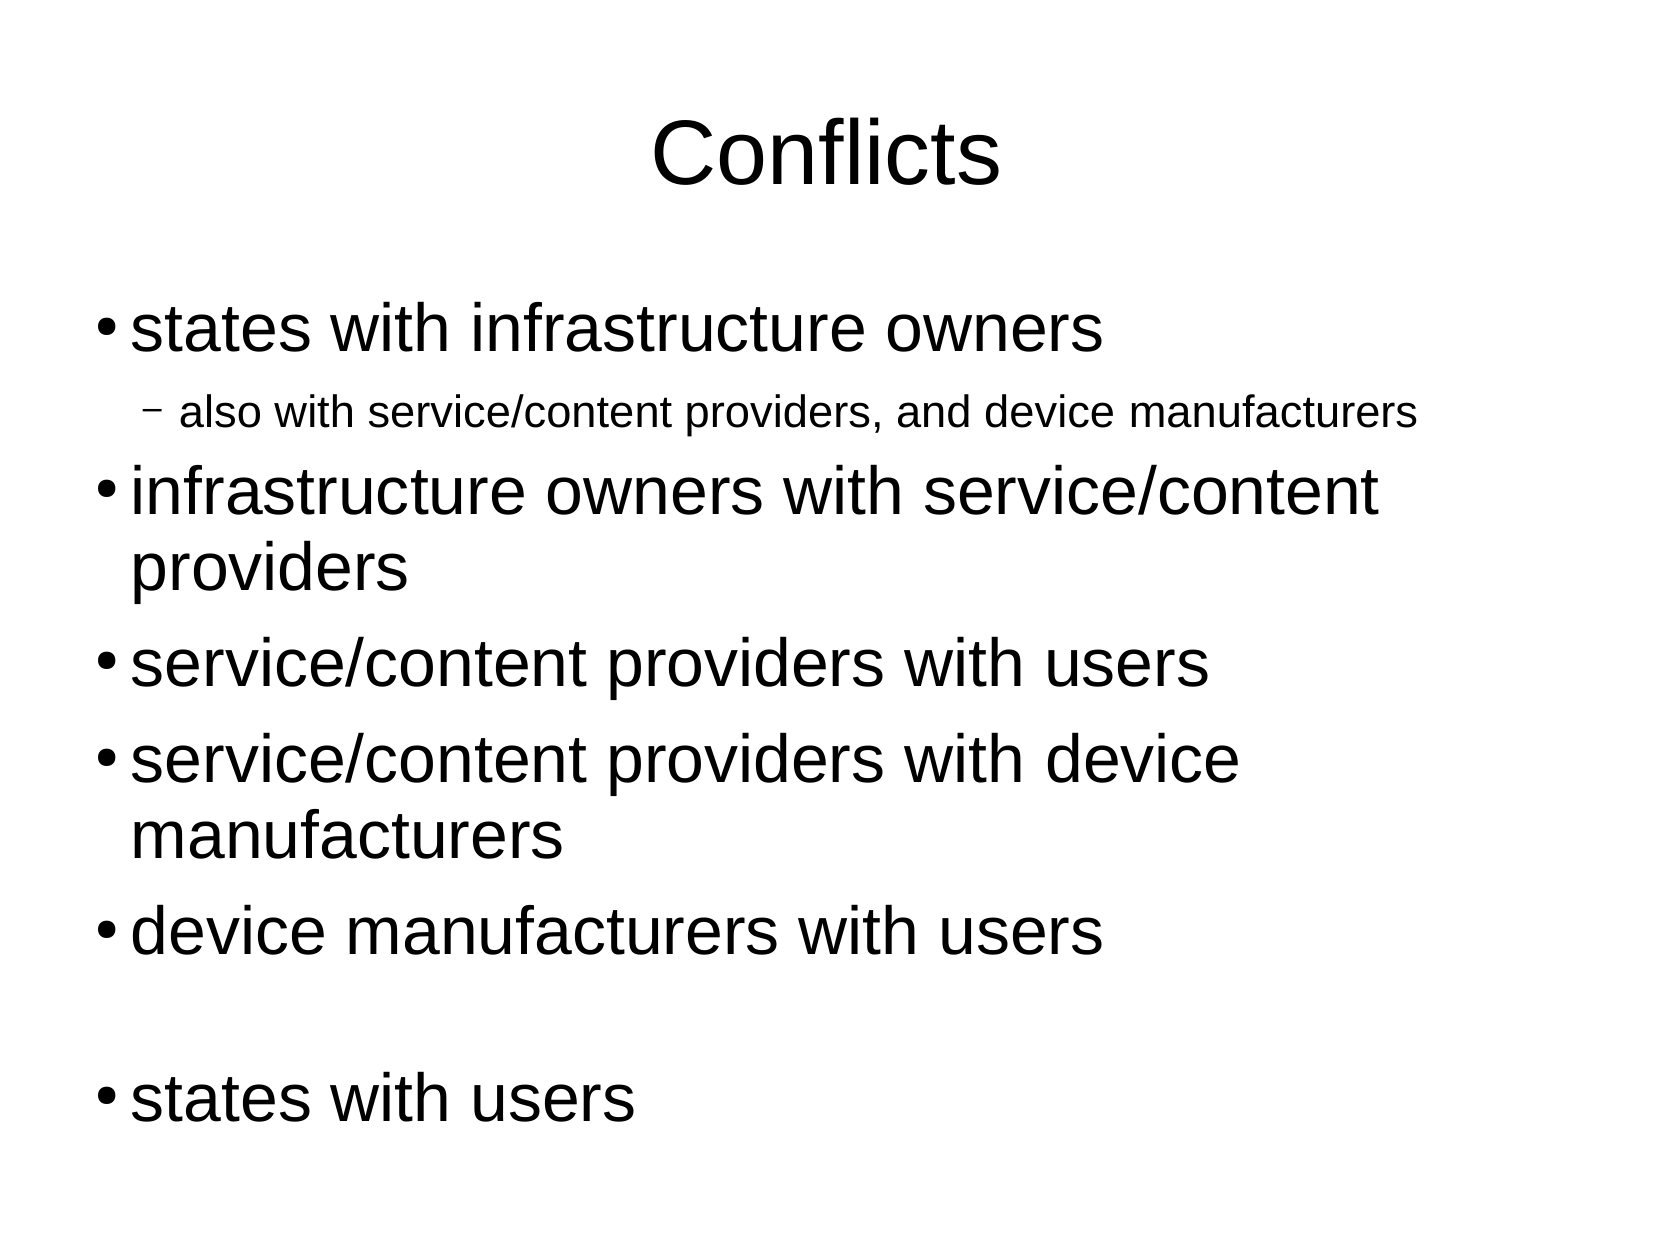

# Conflicts
states with infrastructure owners
also with service/content providers, and device manufacturers
infrastructure owners with service/content providers
service/content providers with users
service/content providers with device manufacturers
device manufacturers with users
states with users